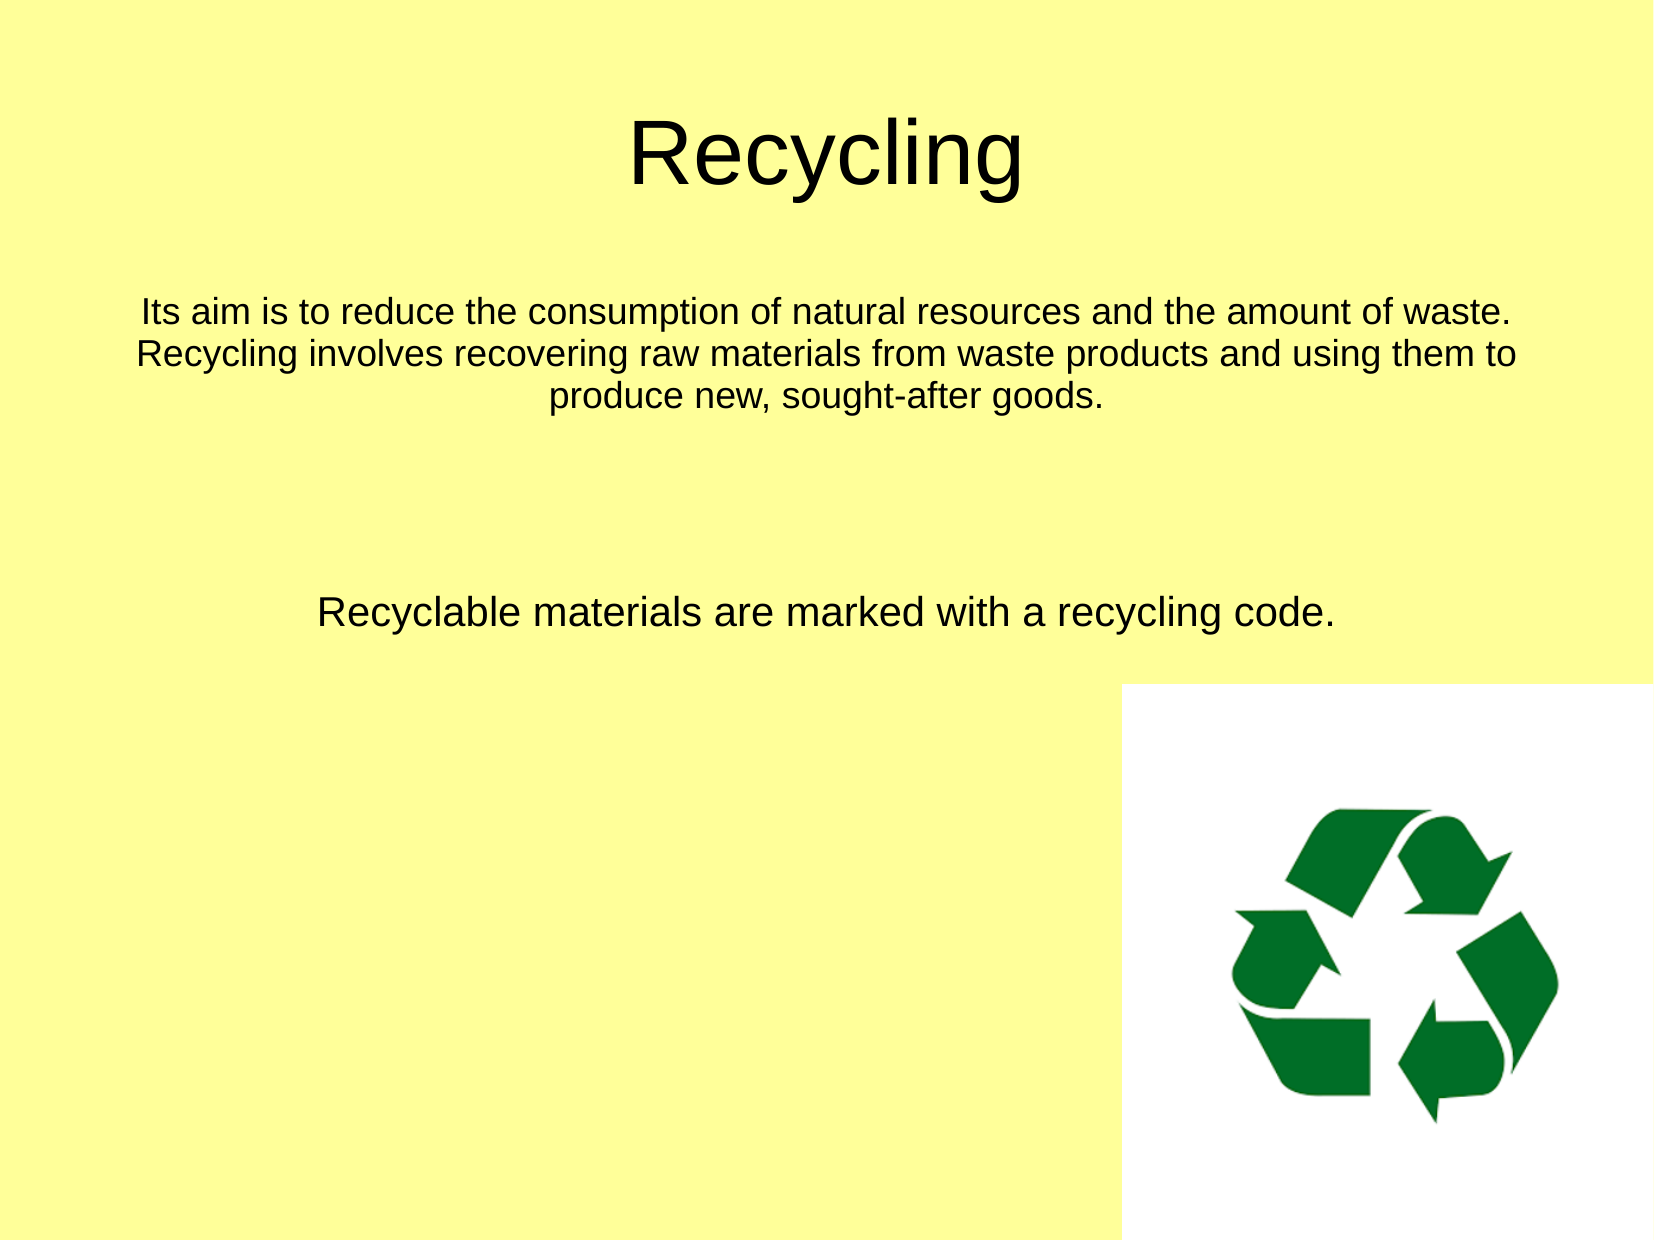

# Recycling
Its aim is to reduce the consumption of natural resources and the amount of waste. Recycling involves recovering raw materials from waste products and using them to produce new, sought-after goods.
Recyclable materials are marked with a recycling code.